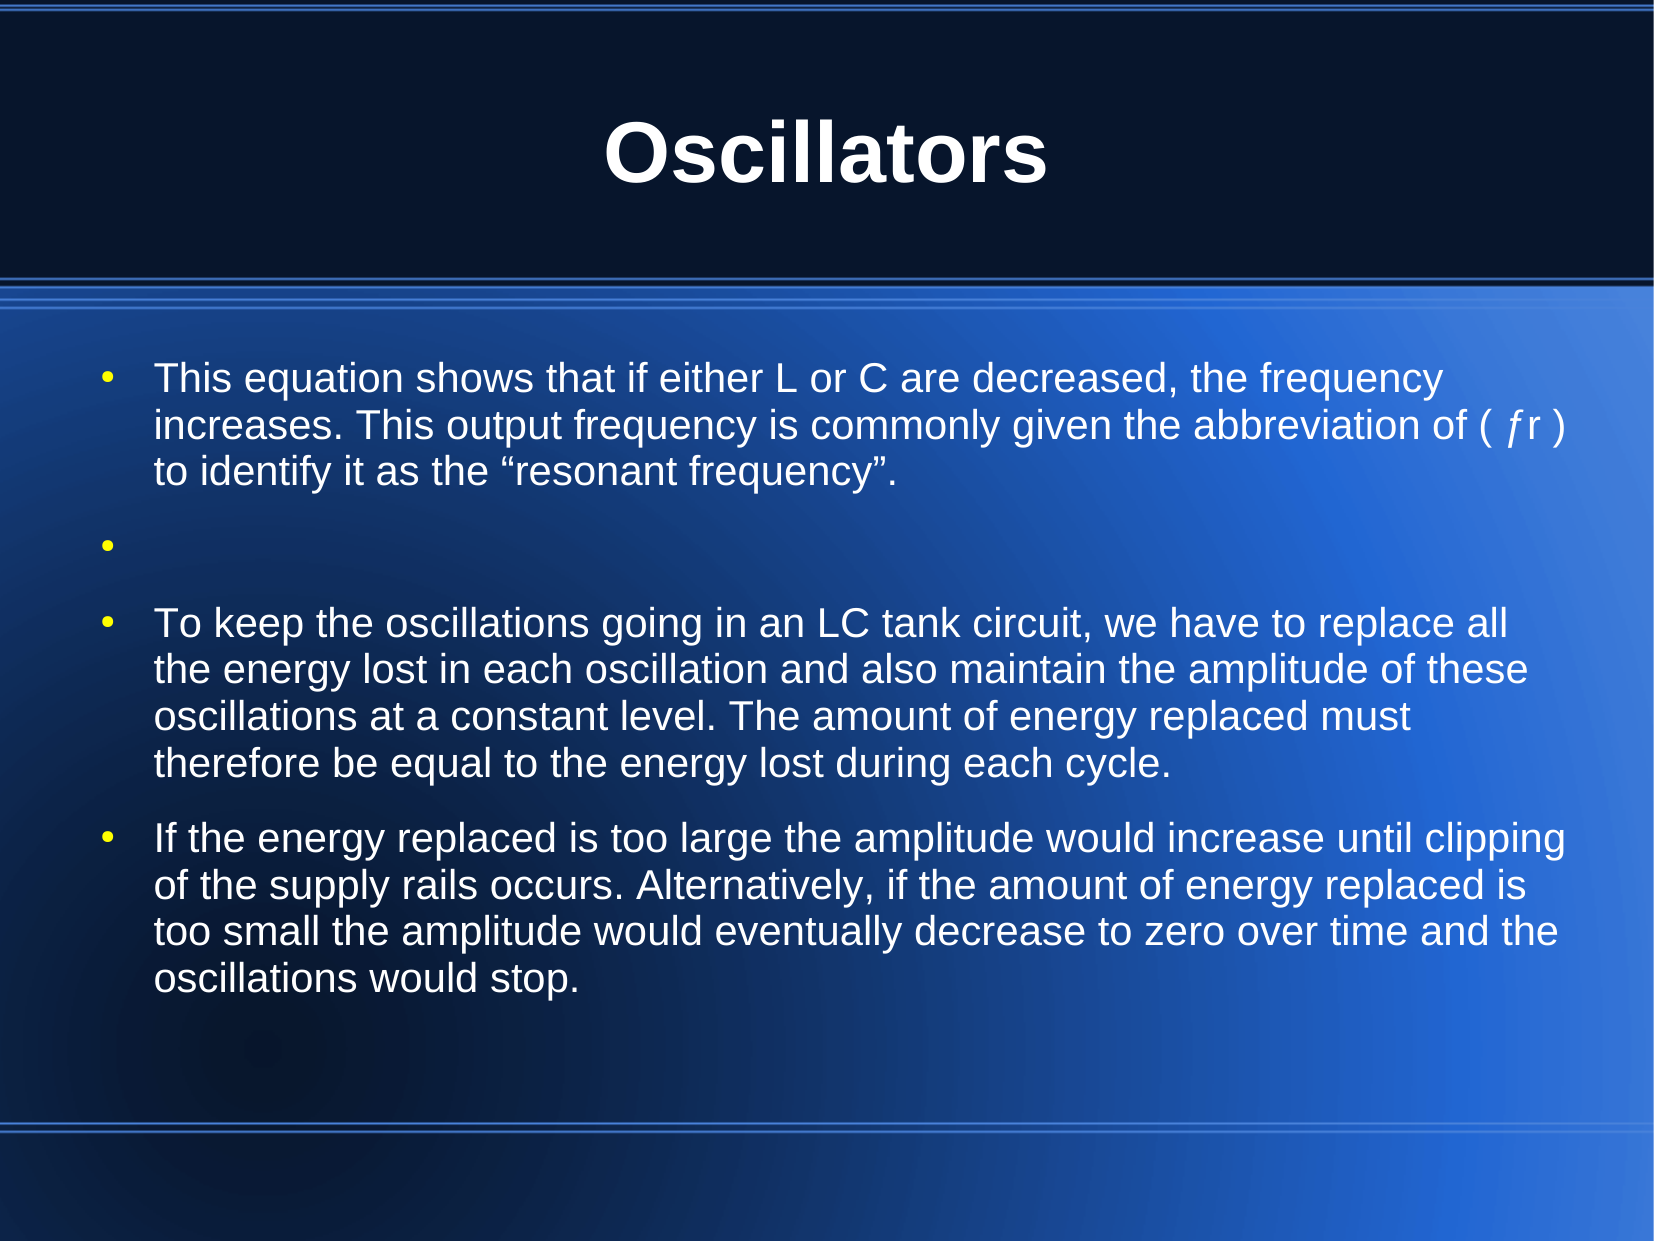

# Oscillators
This equation shows that if either L or C are decreased, the frequency increases. This output frequency is commonly given the abbreviation of ( ƒr ) to identify it as the “resonant frequency”.
To keep the oscillations going in an LC tank circuit, we have to replace all the energy lost in each oscillation and also maintain the amplitude of these oscillations at a constant level. The amount of energy replaced must therefore be equal to the energy lost during each cycle.
If the energy replaced is too large the amplitude would increase until clipping of the supply rails occurs. Alternatively, if the amount of energy replaced is too small the amplitude would eventually decrease to zero over time and the oscillations would stop.